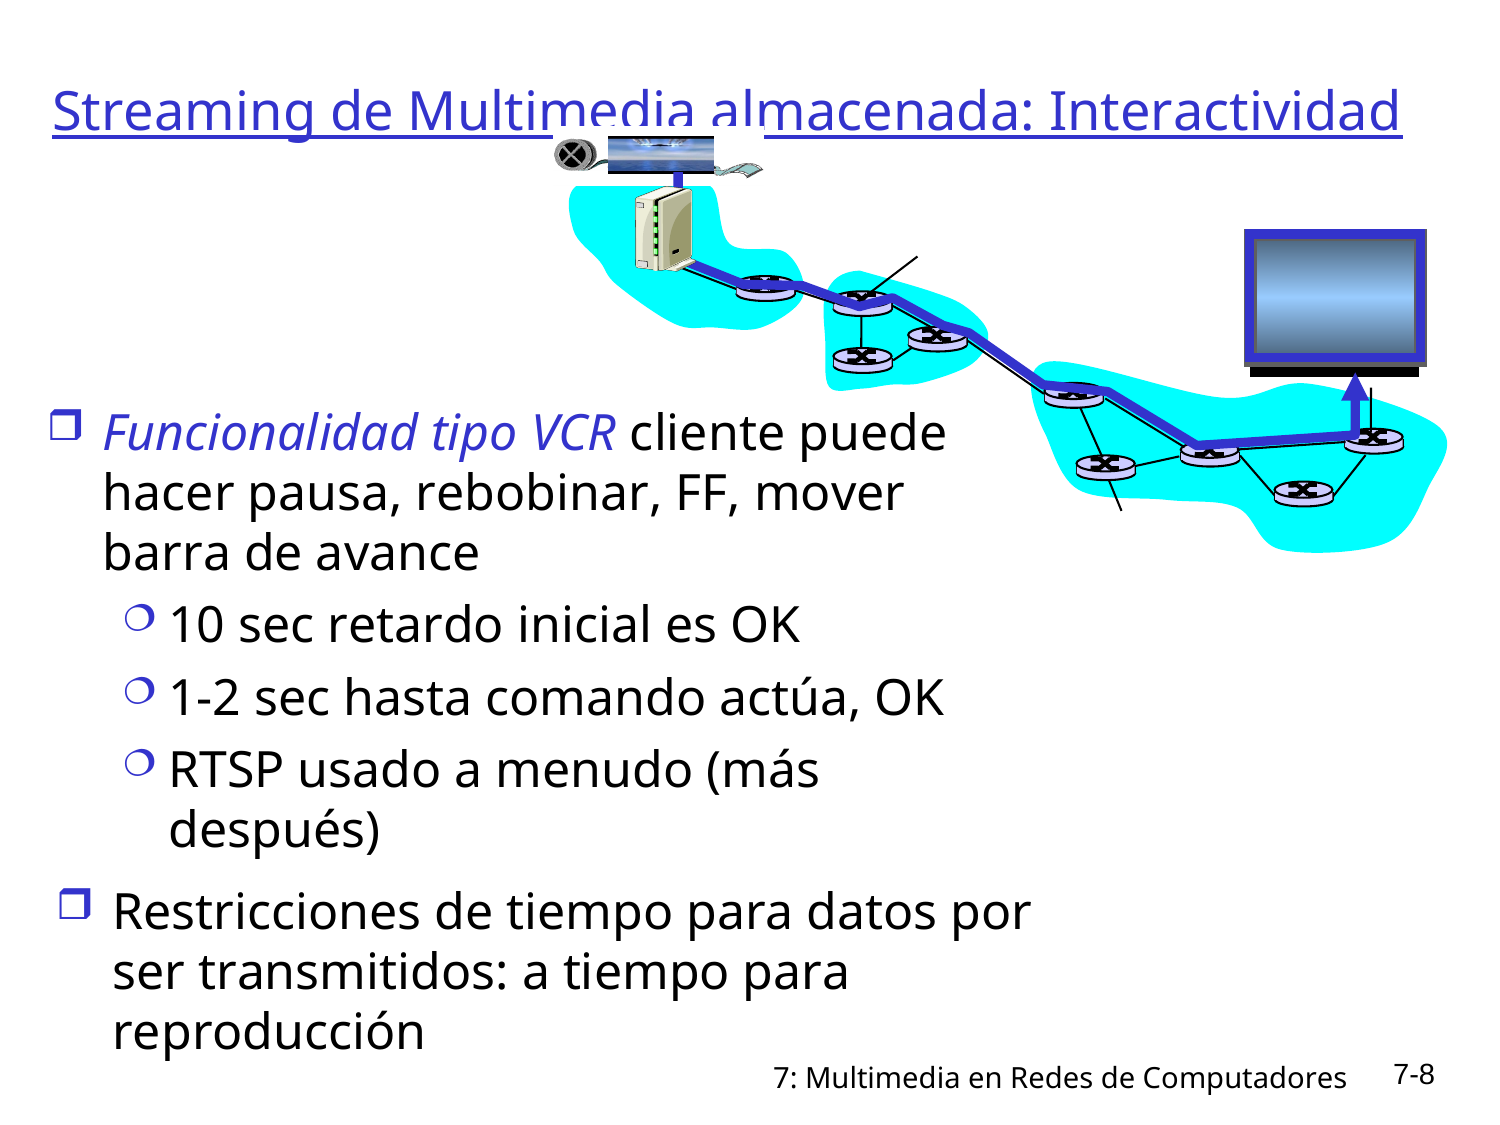

# Streaming de Multimedia almacenada: Interactividad
Funcionalidad tipo VCR cliente puede hacer pausa, rebobinar, FF, mover barra de avance
10 sec retardo inicial es OK
1-2 sec hasta comando actúa, OK
RTSP usado a menudo (más después)
Restricciones de tiempo para datos por ser transmitidos: a tiempo para reproducción
8